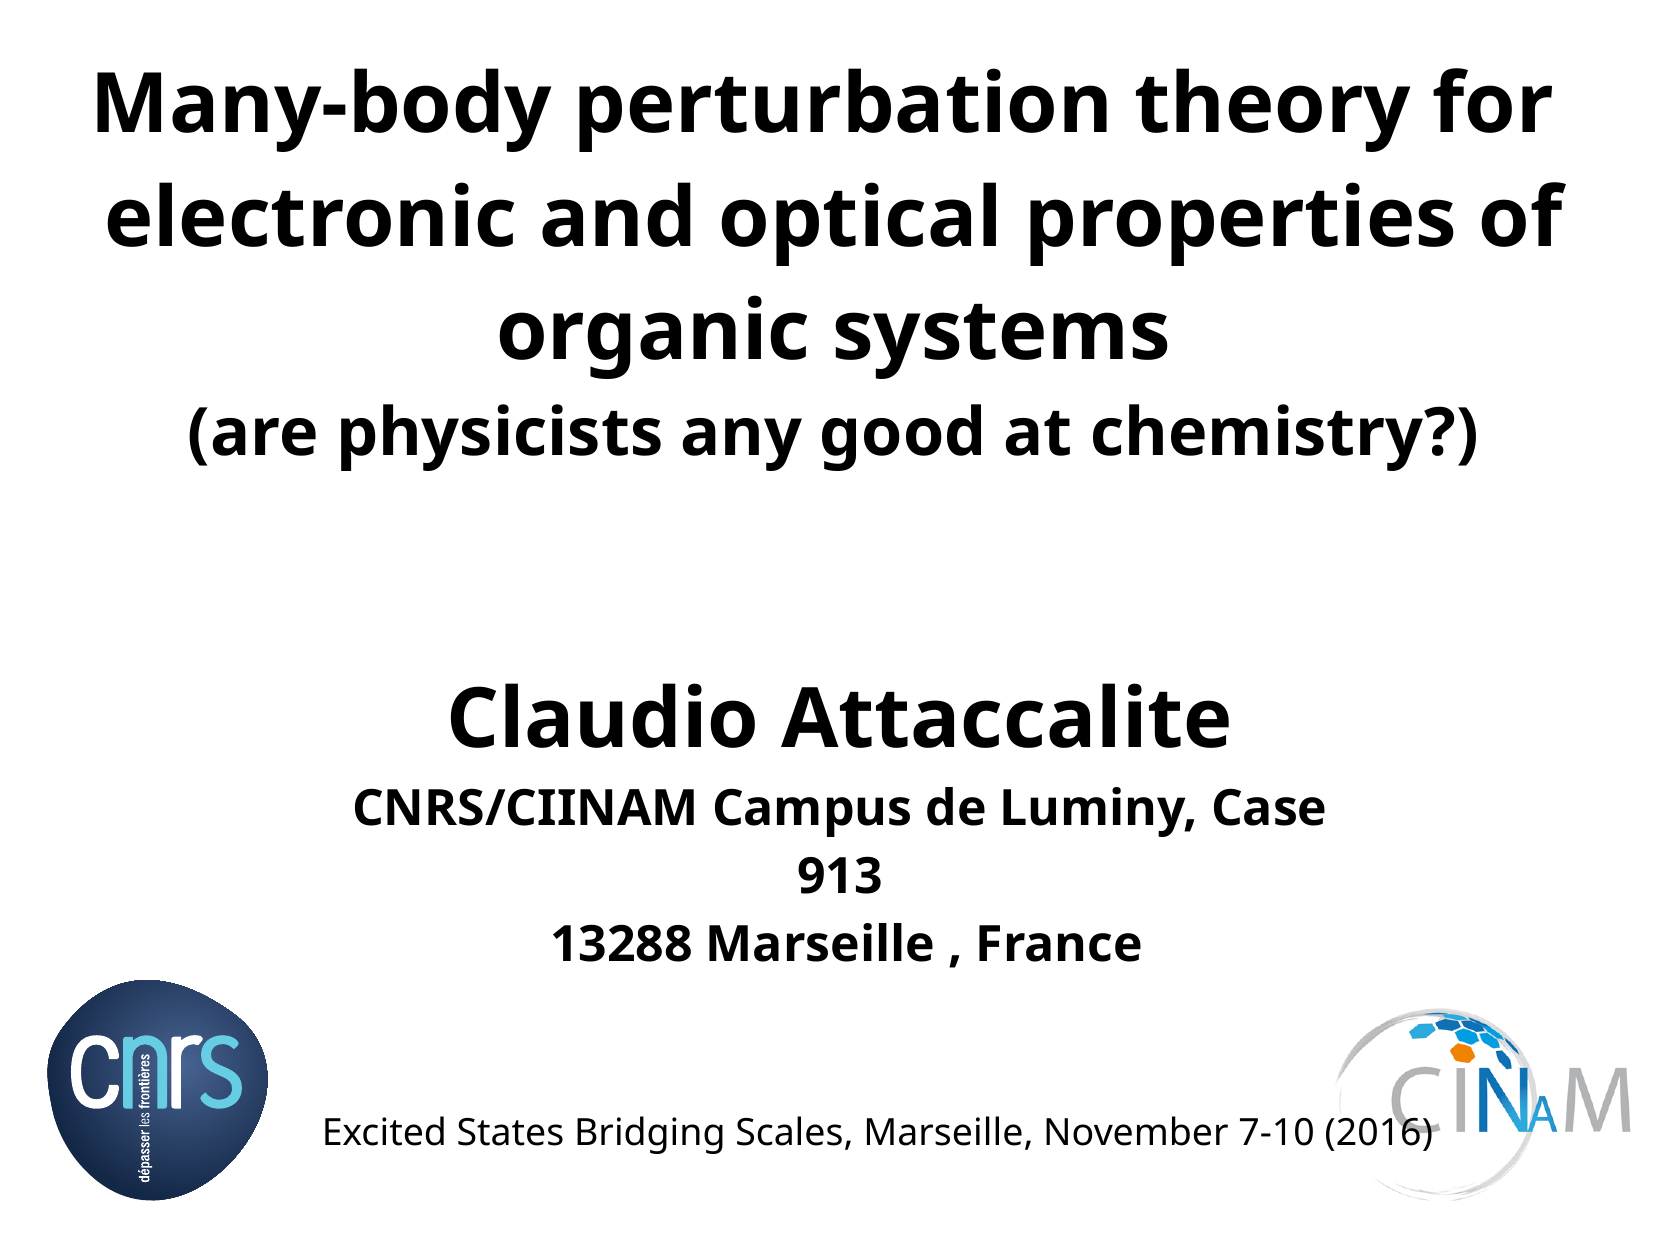

# Many-body perturbation theory for electronic and optical properties of organic systems (are physicists any good at chemistry?)
Claudio Attaccalite
CNRS/CIINAM Campus de Luminy, Case 913
 13288 Marseille , France
Excited States Bridging Scales, Marseille, November 7-10 (2016)